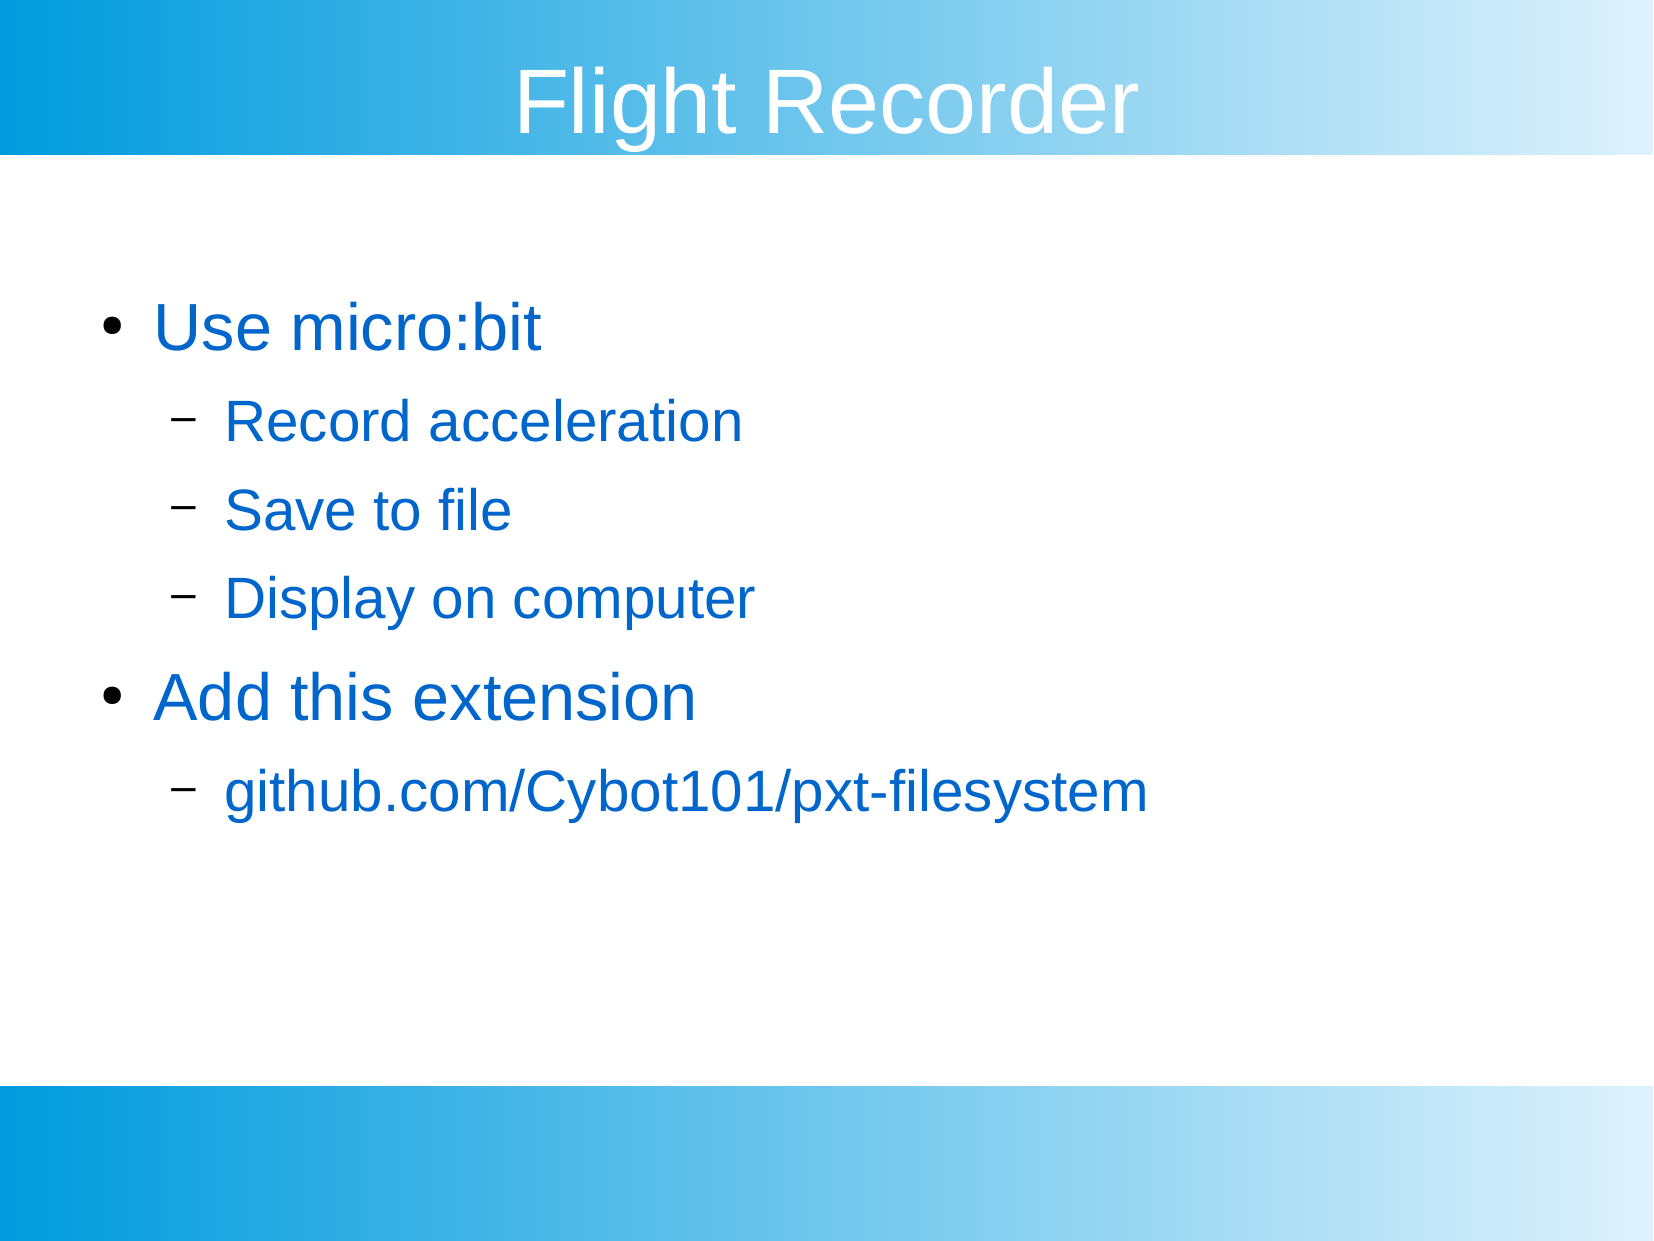

# Flight Recorder
Use micro:bit
Record acceleration
Save to file
Display on computer
Add this extension
github.com/Cybot101/pxt-filesystem